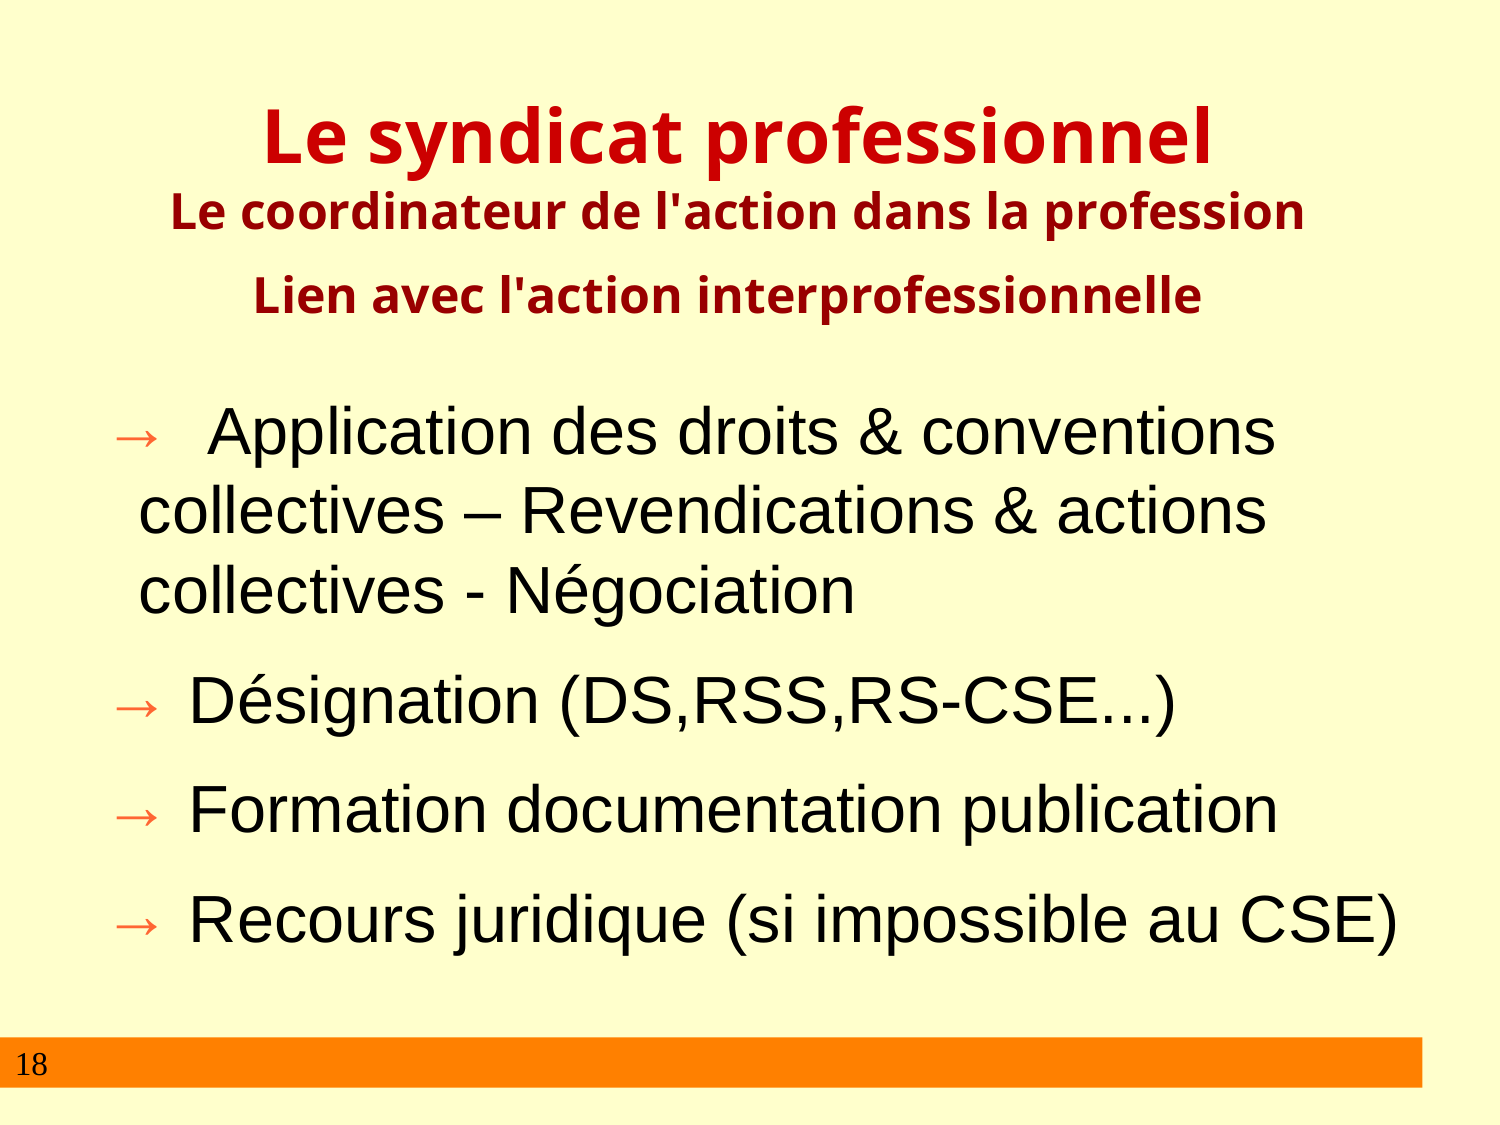

# Le syndicat professionnel Le coordinateur de l'action dans la profession Lien avec l'action interprofessionnelle
 Application des droits & conventions collectives – Revendications & actions collectives - Négociation
 Désignation (DS,RSS,RS-CSE...)
 Formation documentation publication
 Recours juridique (si impossible au CSE)